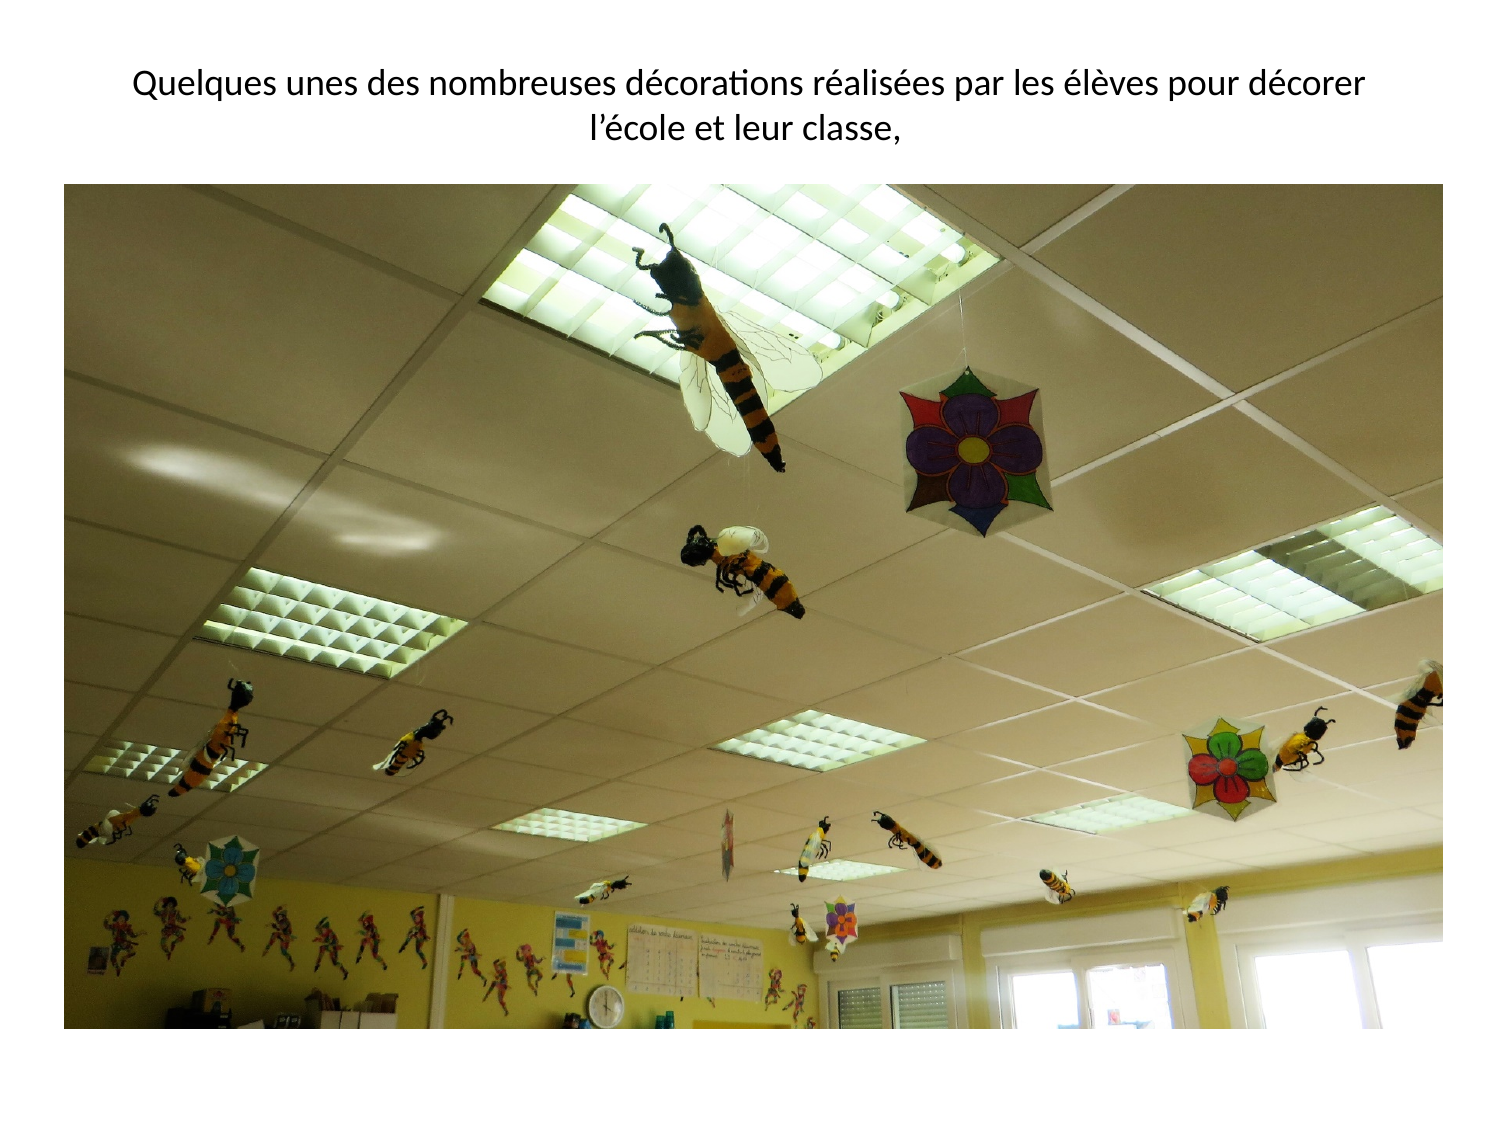

# Quelques unes des nombreuses décorations réalisées par les élèves pour décorer l’école et leur classe,